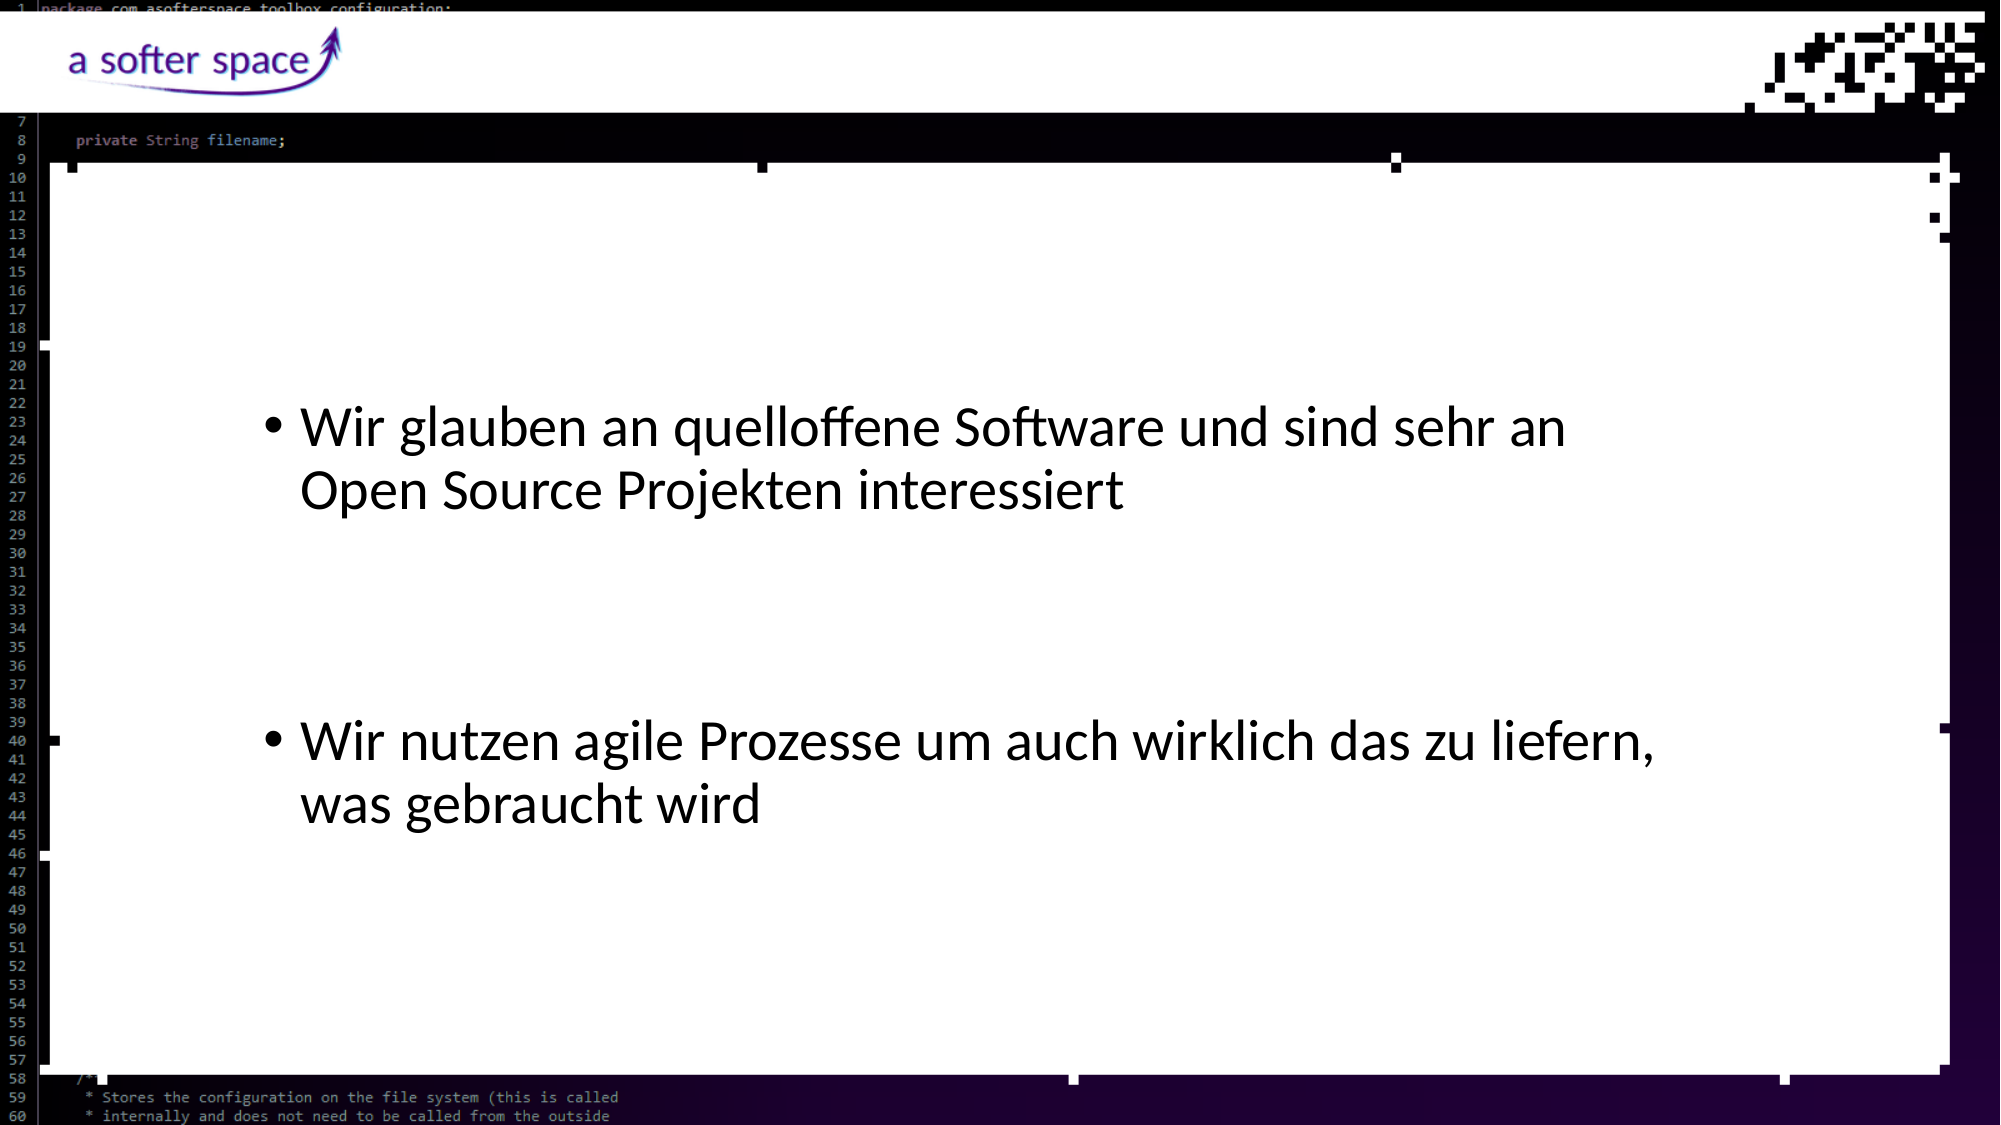

# Wir glauben an quelloffene Software und sind sehr an Open Source Projekten interessiert
Wir nutzen agile Prozesse um auch wirklich das zu liefern,
was gebraucht wird